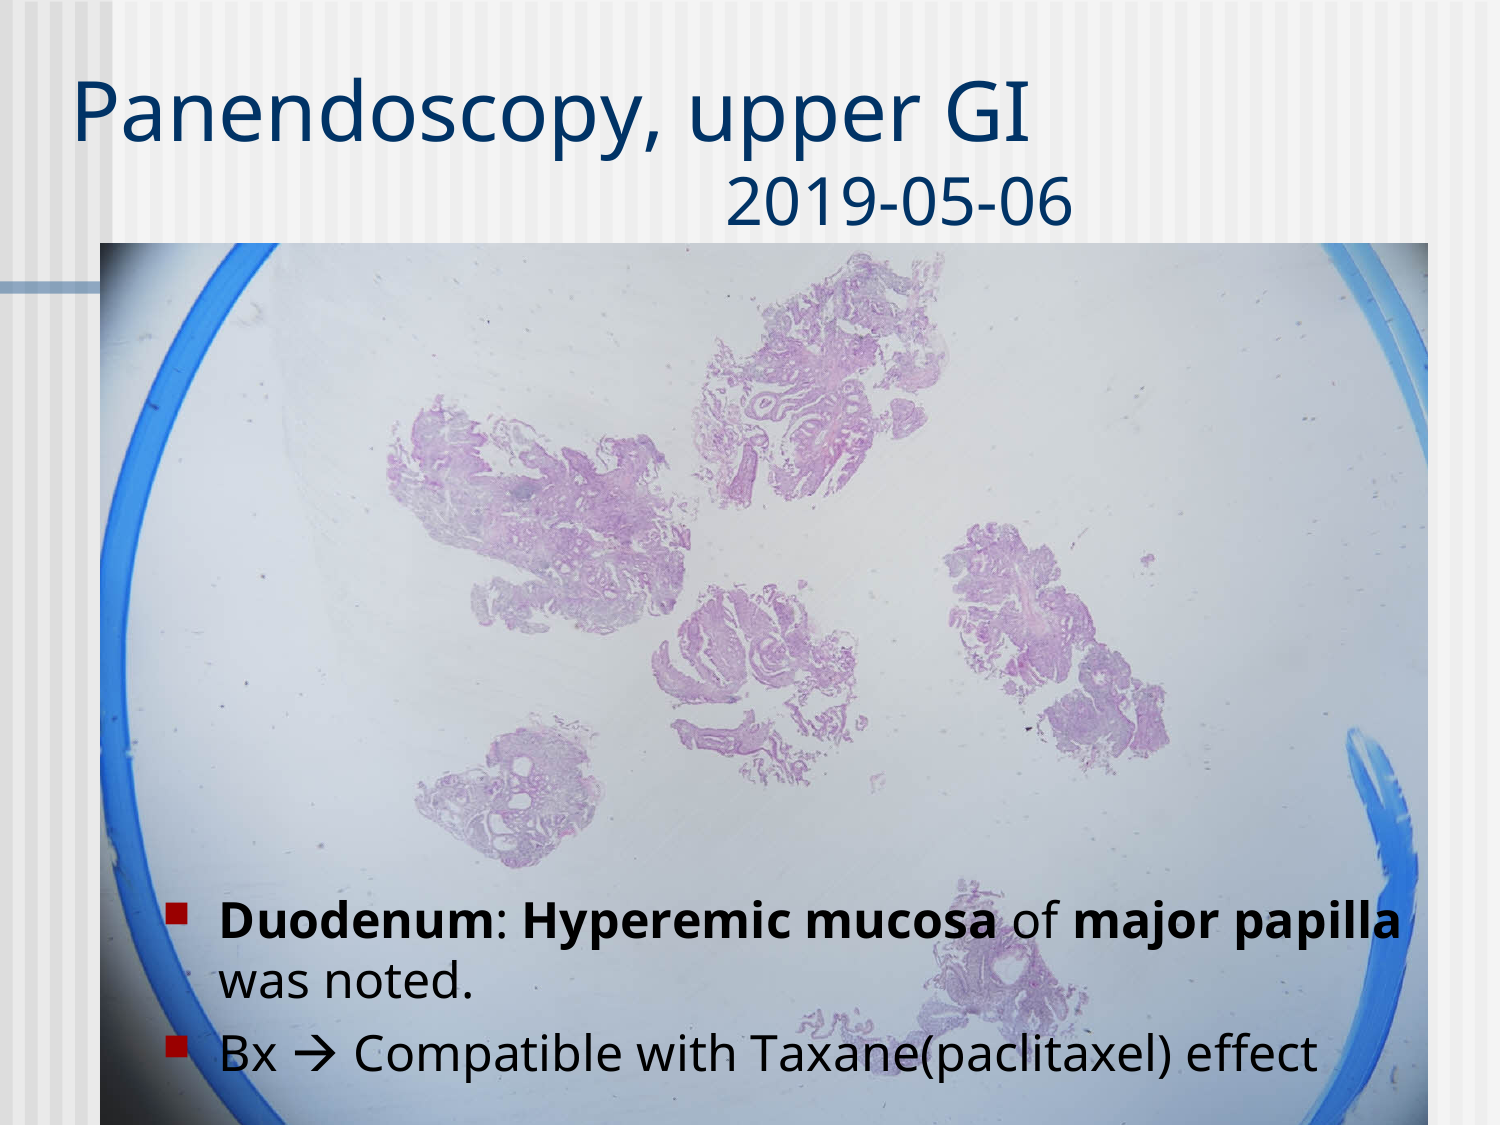

# Panendoscopy, upper GI 2019-05-06
Duodenum: Hyperemic mucosa of major papilla was noted.
Bx  Compatible with Taxane(paclitaxel) effect